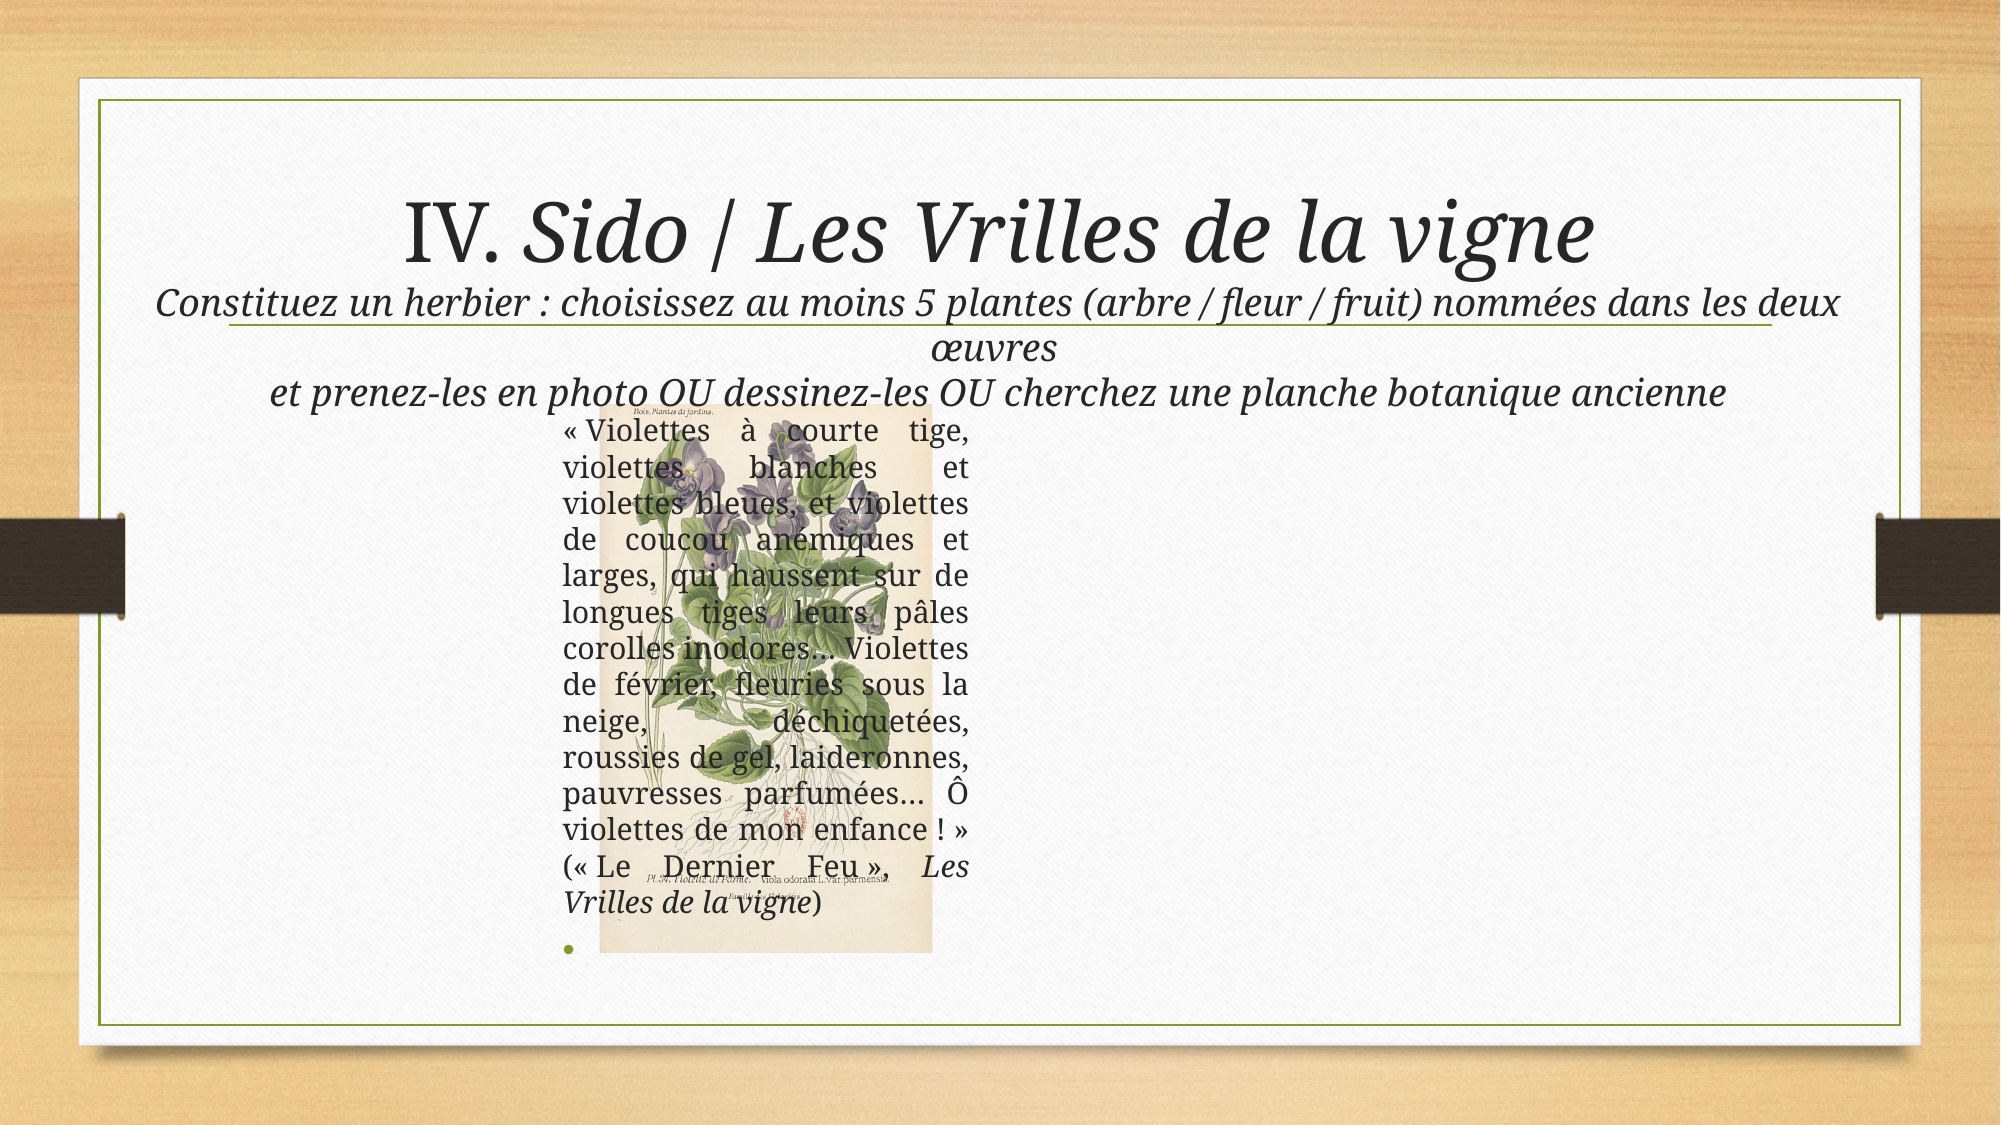

# IV. Sido / Les Vrilles de la vigne
Constituez un herbier : choisissez au moins 5 plantes (arbre / fleur / fruit) nommées dans les deux œuvres
et prenez-les en photo OU dessinez-les OU cherchez une planche botanique ancienne
« Violettes à courte tige, violettes blanches et violettes bleues, et violettes de coucou anémiques et larges, qui haussent sur de longues tiges leurs pâles corolles inodores… Violettes de février, fleuries sous la neige, déchiquetées, roussies de gel, laideronnes, pauvresses parfumées… Ô violettes de mon enfance ! » (« Le Dernier Feu », Les Vrilles de la vigne)